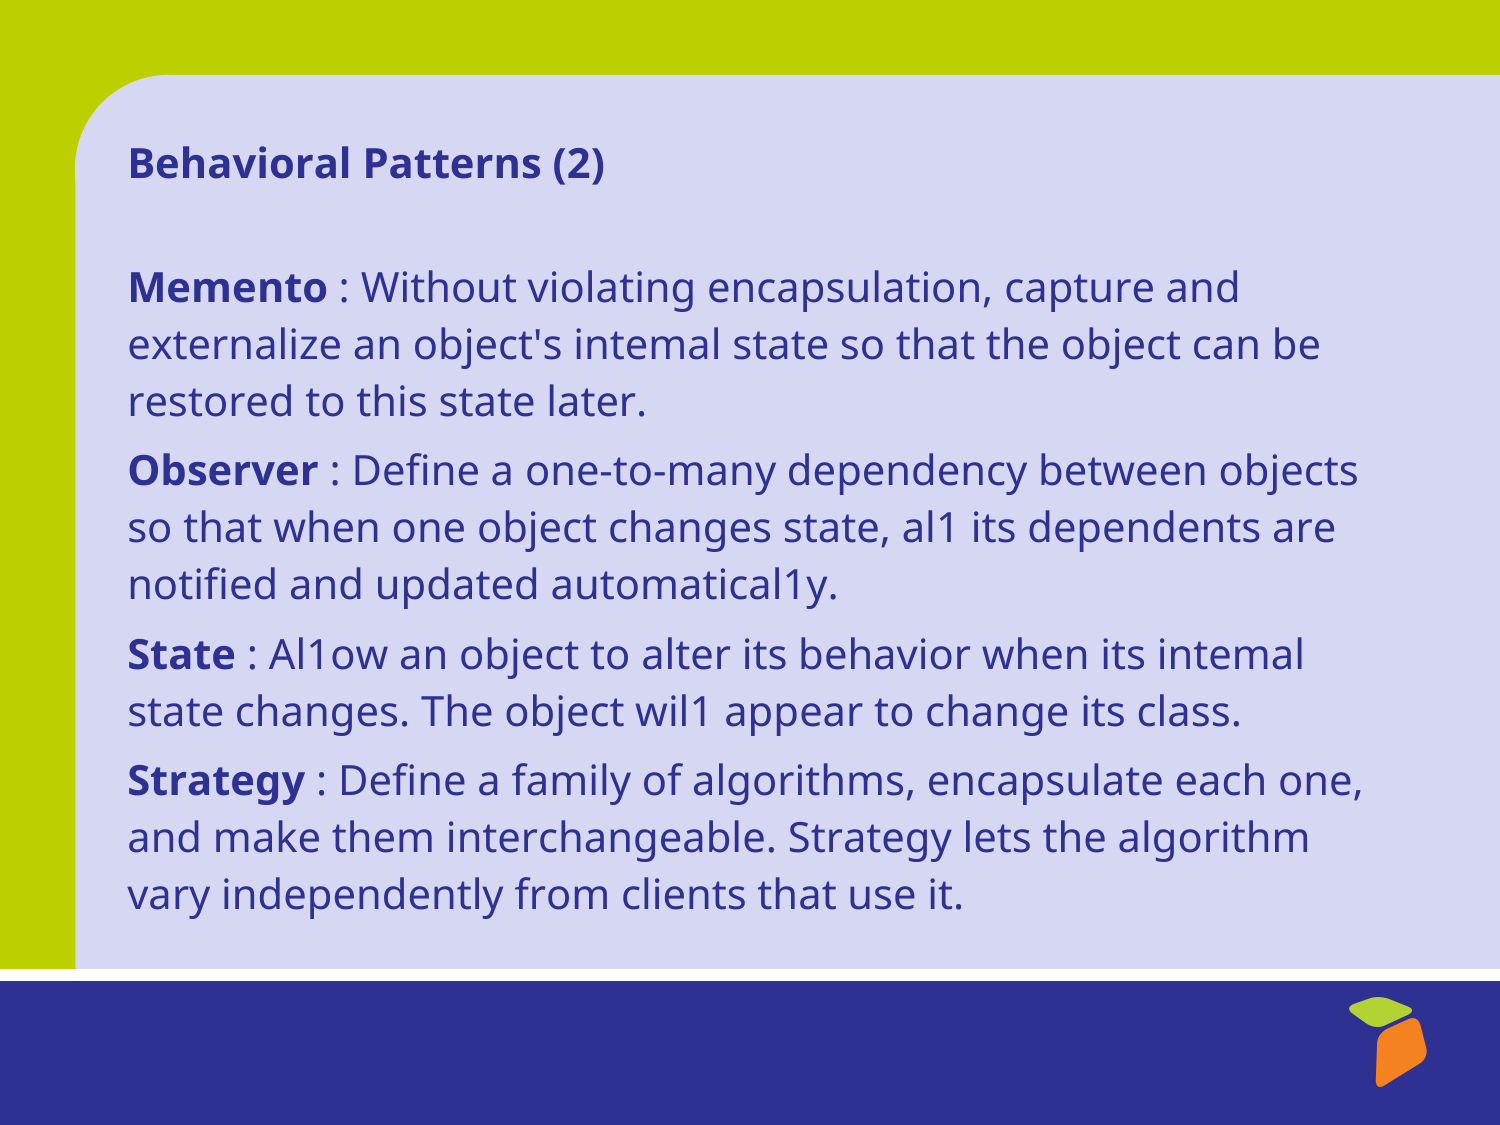

# Behavioral Patterns (2)
Memento : Without violating encapsulation, capture and externalize an object's intemal state so that the object can be restored to this state later.
Observer : Define a one-to-many dependency between objects so that when one object changes state, al1 its dependents are notified and updated automatical1y.
State : Al1ow an object to alter its behavior when its intemal state changes. The object wil1 appear to change its class.
Strategy : Define a family of algorithms, encapsulate each one, and make them interchangeable. Strategy lets the algorithm vary independently from clients that use it.